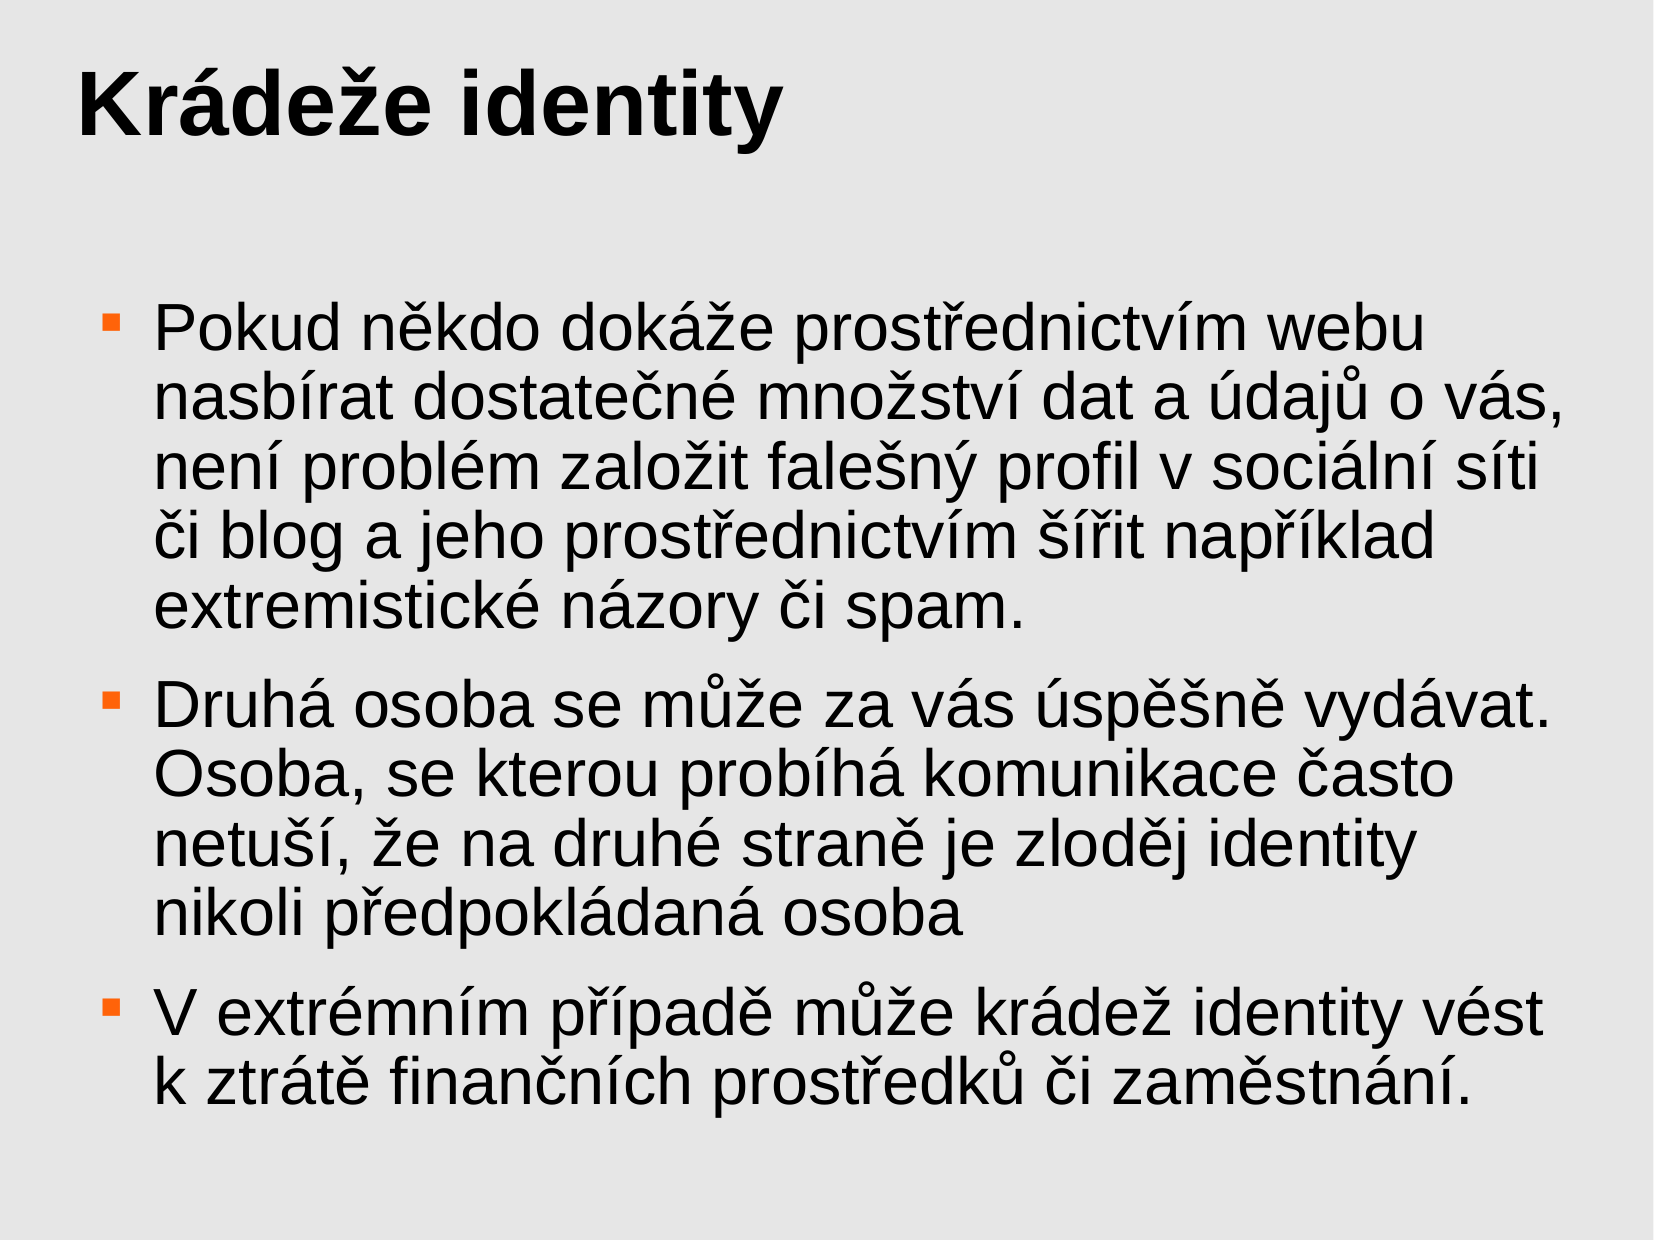

# Krádeže identity
Pokud někdo dokáže prostřednictvím webu nasbírat dostatečné množství dat a údajů o vás, není problém založit falešný profil v sociální síti či blog a jeho prostřednictvím šířit například extremistické názory či spam.
Druhá osoba se může za vás úspěšně vydávat. Osoba, se kterou probíhá komunikace často netuší, že na druhé straně je zloděj identity nikoli předpokládaná osoba
V extrémním případě může krádež identity vést k ztrátě finančních prostředků či zaměstnání.